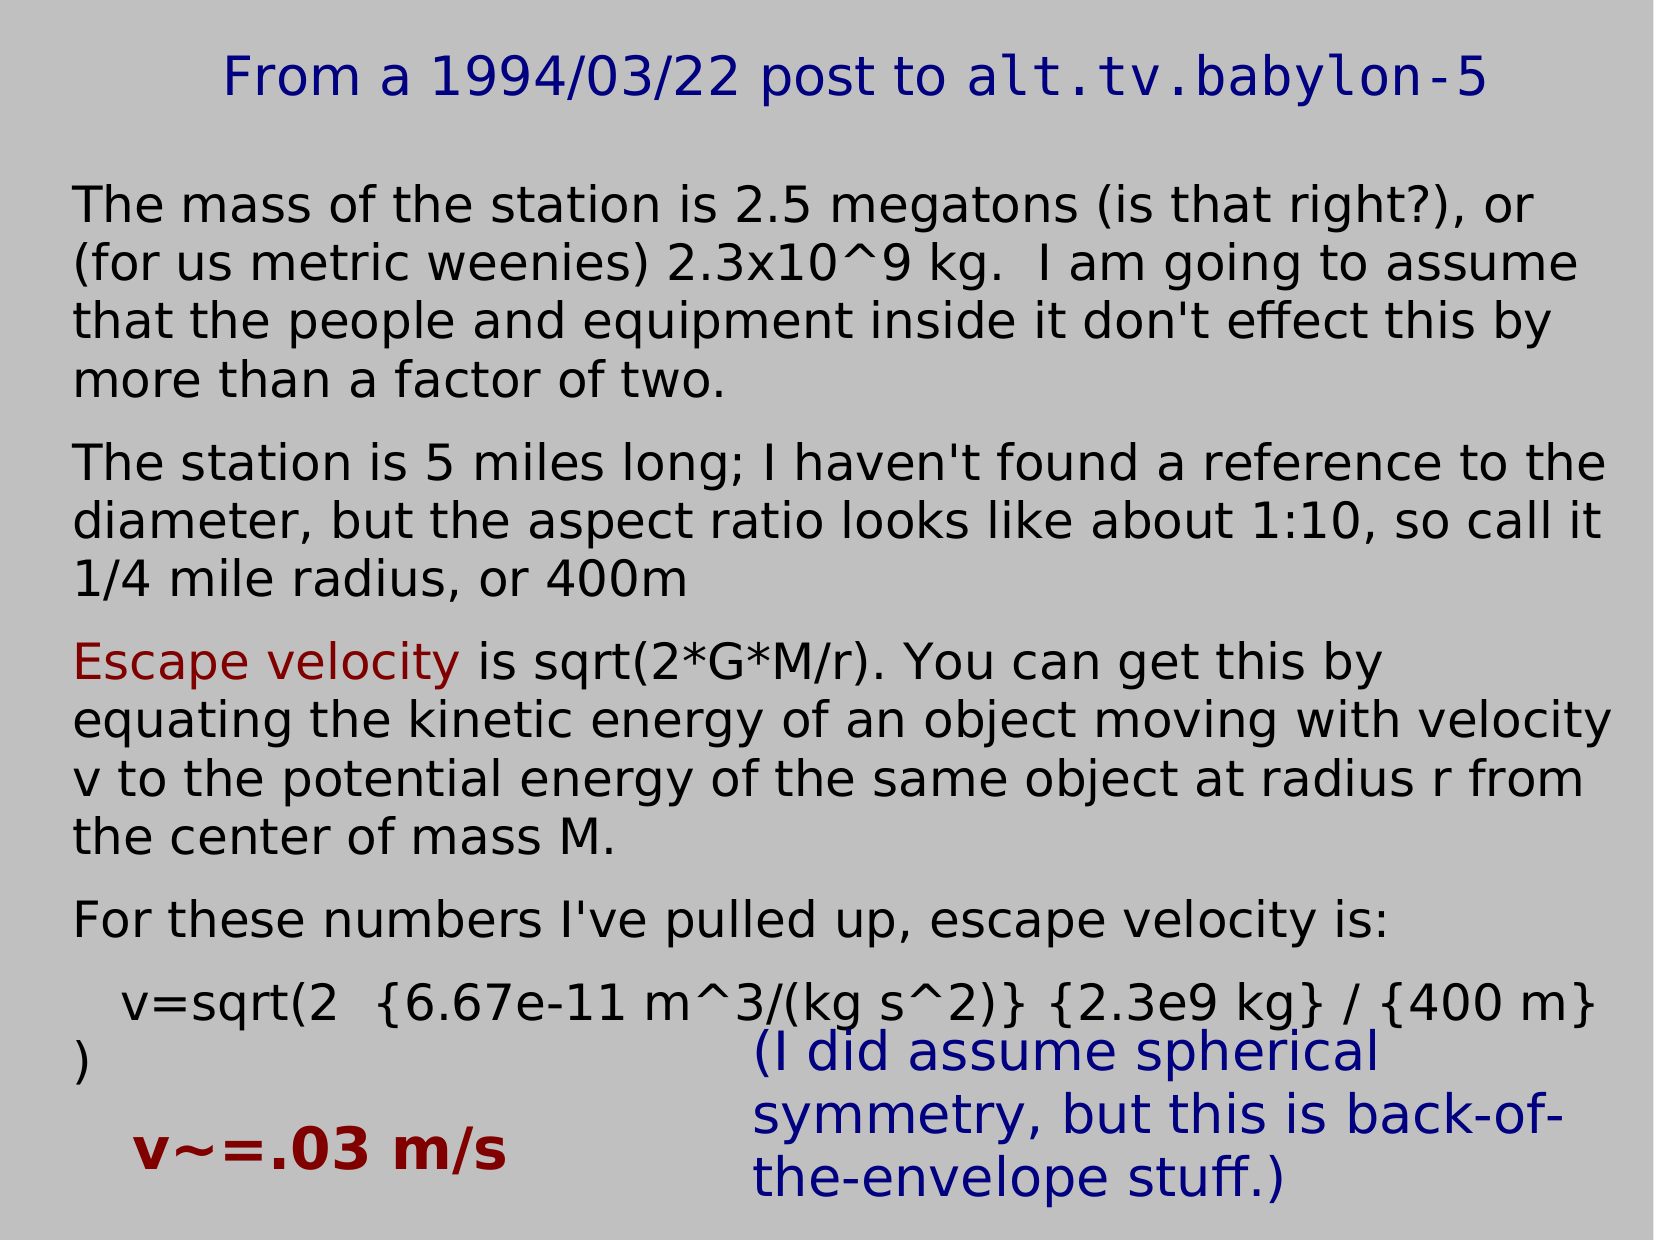

From a 1994/03/22 post to alt.tv.babylon-5
The mass of the station is 2.5 megatons (is that right?), or (for us metric weenies) 2.3x10^9 kg.  I am going to assume that the people and equipment inside it don't effect this by more than a factor of two.
The station is 5 miles long; I haven't found a reference to the diameter, but the aspect ratio looks like about 1:10, so call it 1/4 mile radius, or 400m
Escape velocity is sqrt(2*G*M/r). You can get this by equating the kinetic energy of an object moving with velocity v to the potential energy of the same object at radius r from the center of mass M.
For these numbers I've pulled up, escape velocity is:
   v=sqrt(2  {6.67e-11 m^3/(kg s^2)} {2.3e9 kg} / {400 m} )
   v~=.03 m/s
(I did assume spherical symmetry, but this is back-of-the-envelope stuff.)